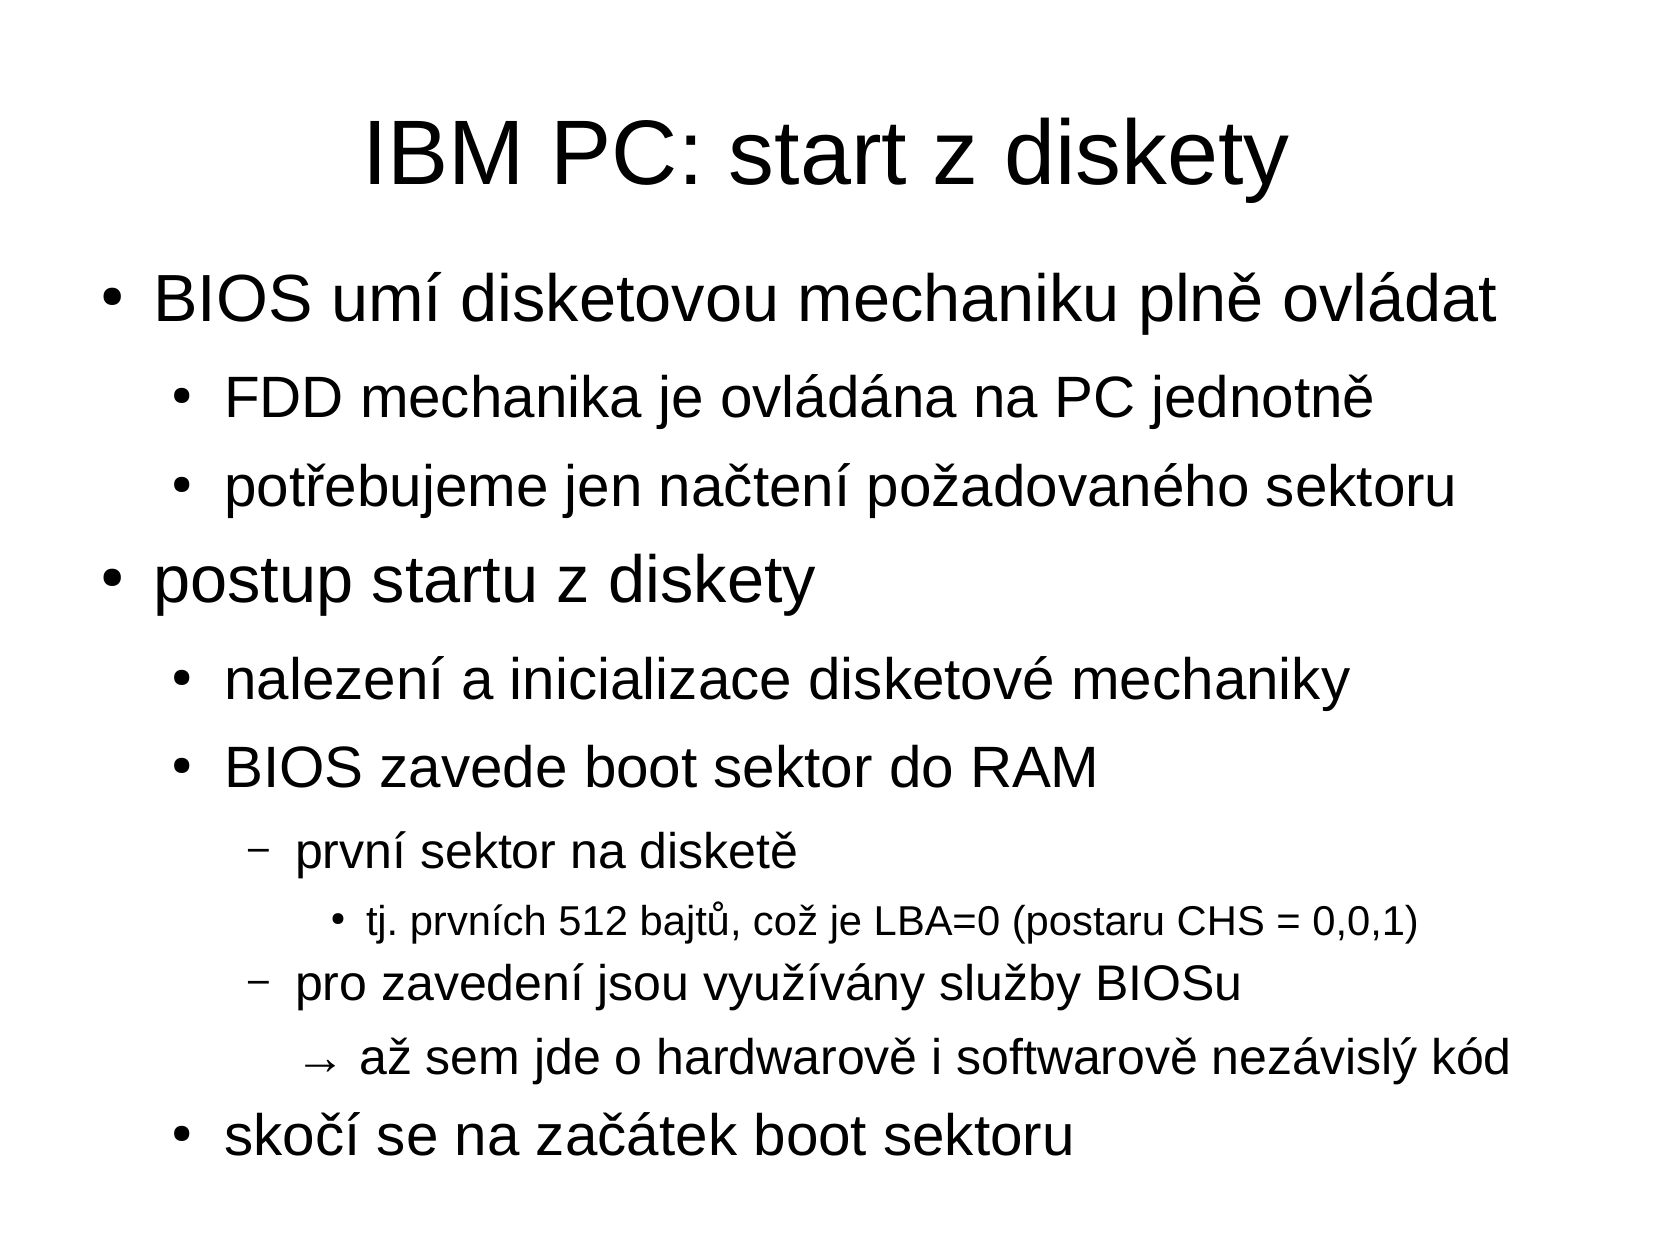

# IBM PC: start z diskety
BIOS umí disketovou mechaniku plně ovládat
FDD mechanika je ovládána na PC jednotně
potřebujeme jen načtení požadovaného sektoru
postup startu z diskety
nalezení a inicializace disketové mechaniky
BIOS zavede boot sektor do RAM
první sektor na disketě
tj. prvních 512 bajtů, což je LBA=0 (postaru CHS = 0,0,1)
pro zavedení jsou využívány služby BIOSu
→ až sem jde o hardwarově i softwarově nezávislý kód
skočí se na začátek boot sektoru